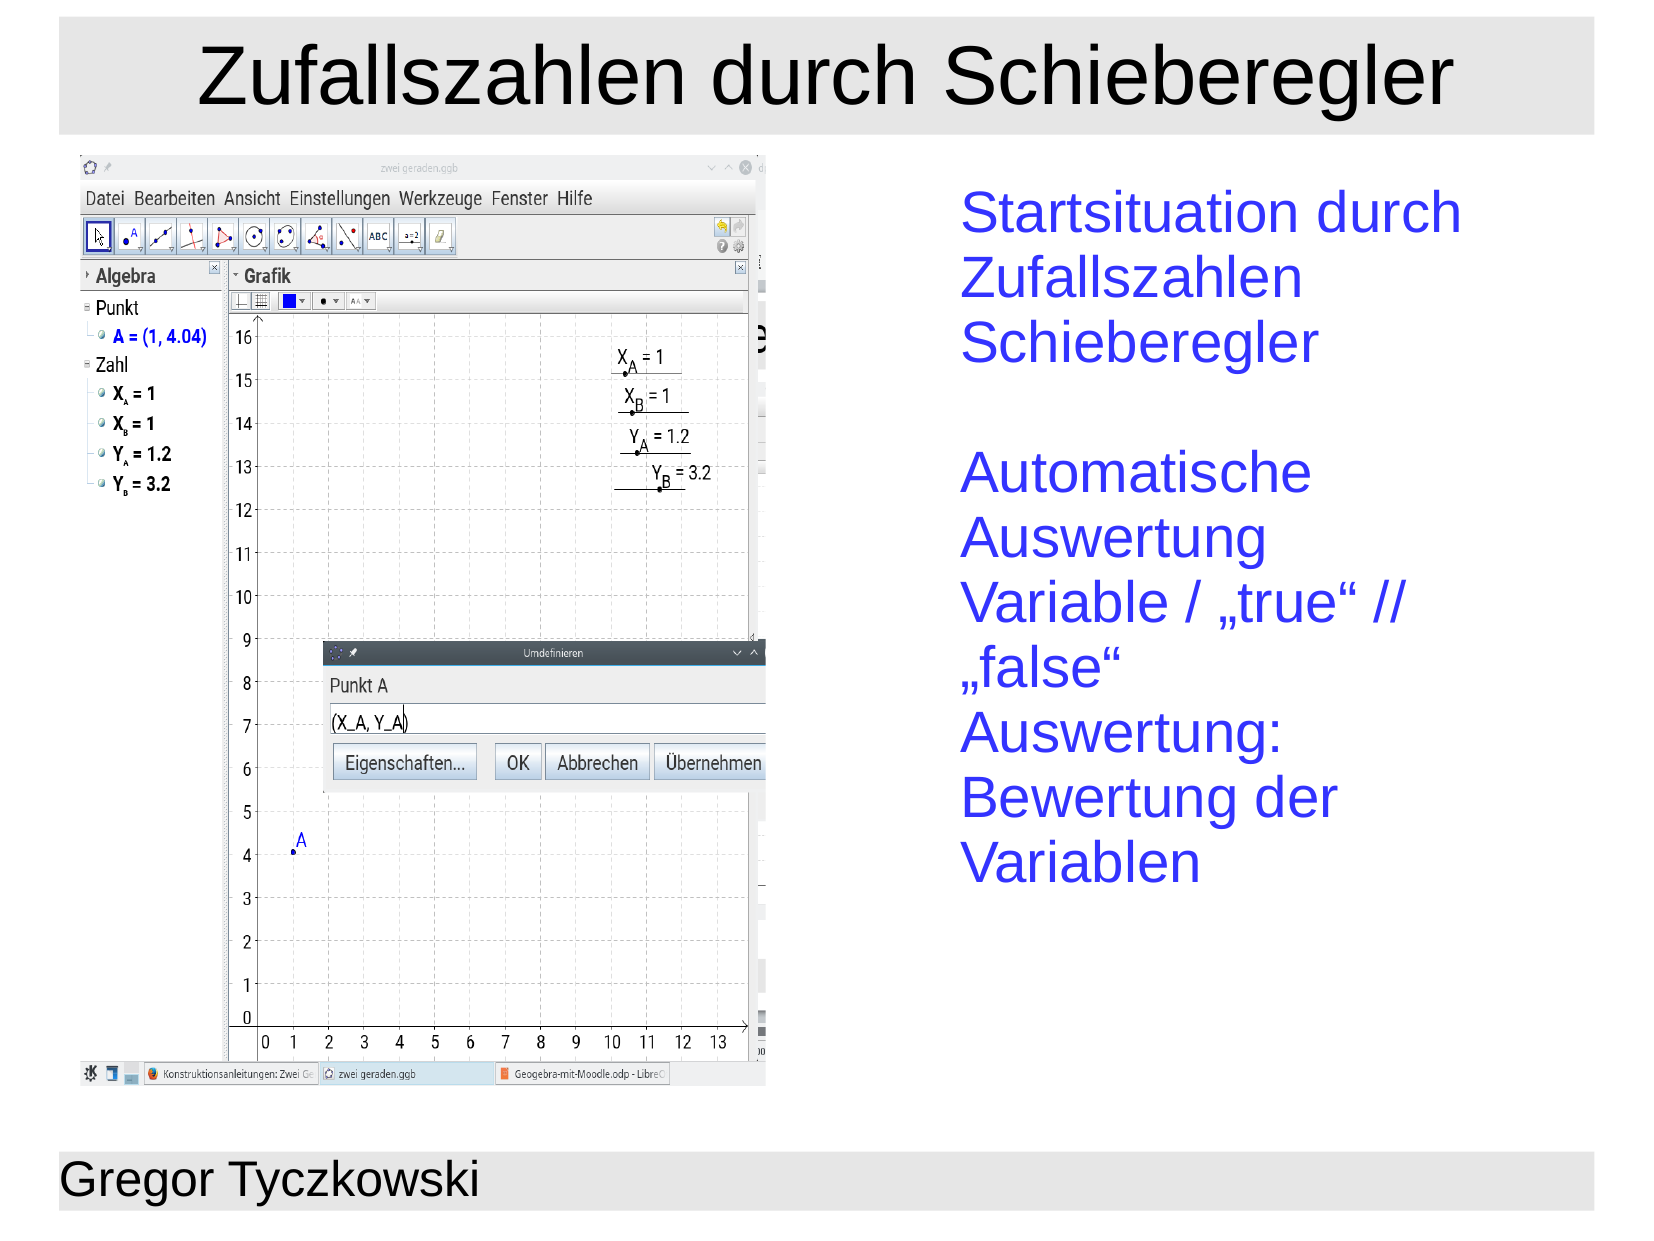

Zufallszahlen durch Schieberegler
Startsituation durch Zufallszahlen
Schieberegler
Automatische Auswertung
Variable / „true“ // „false“
Auswertung:
Bewertung der Variablen
# Gregor Tyczkowski